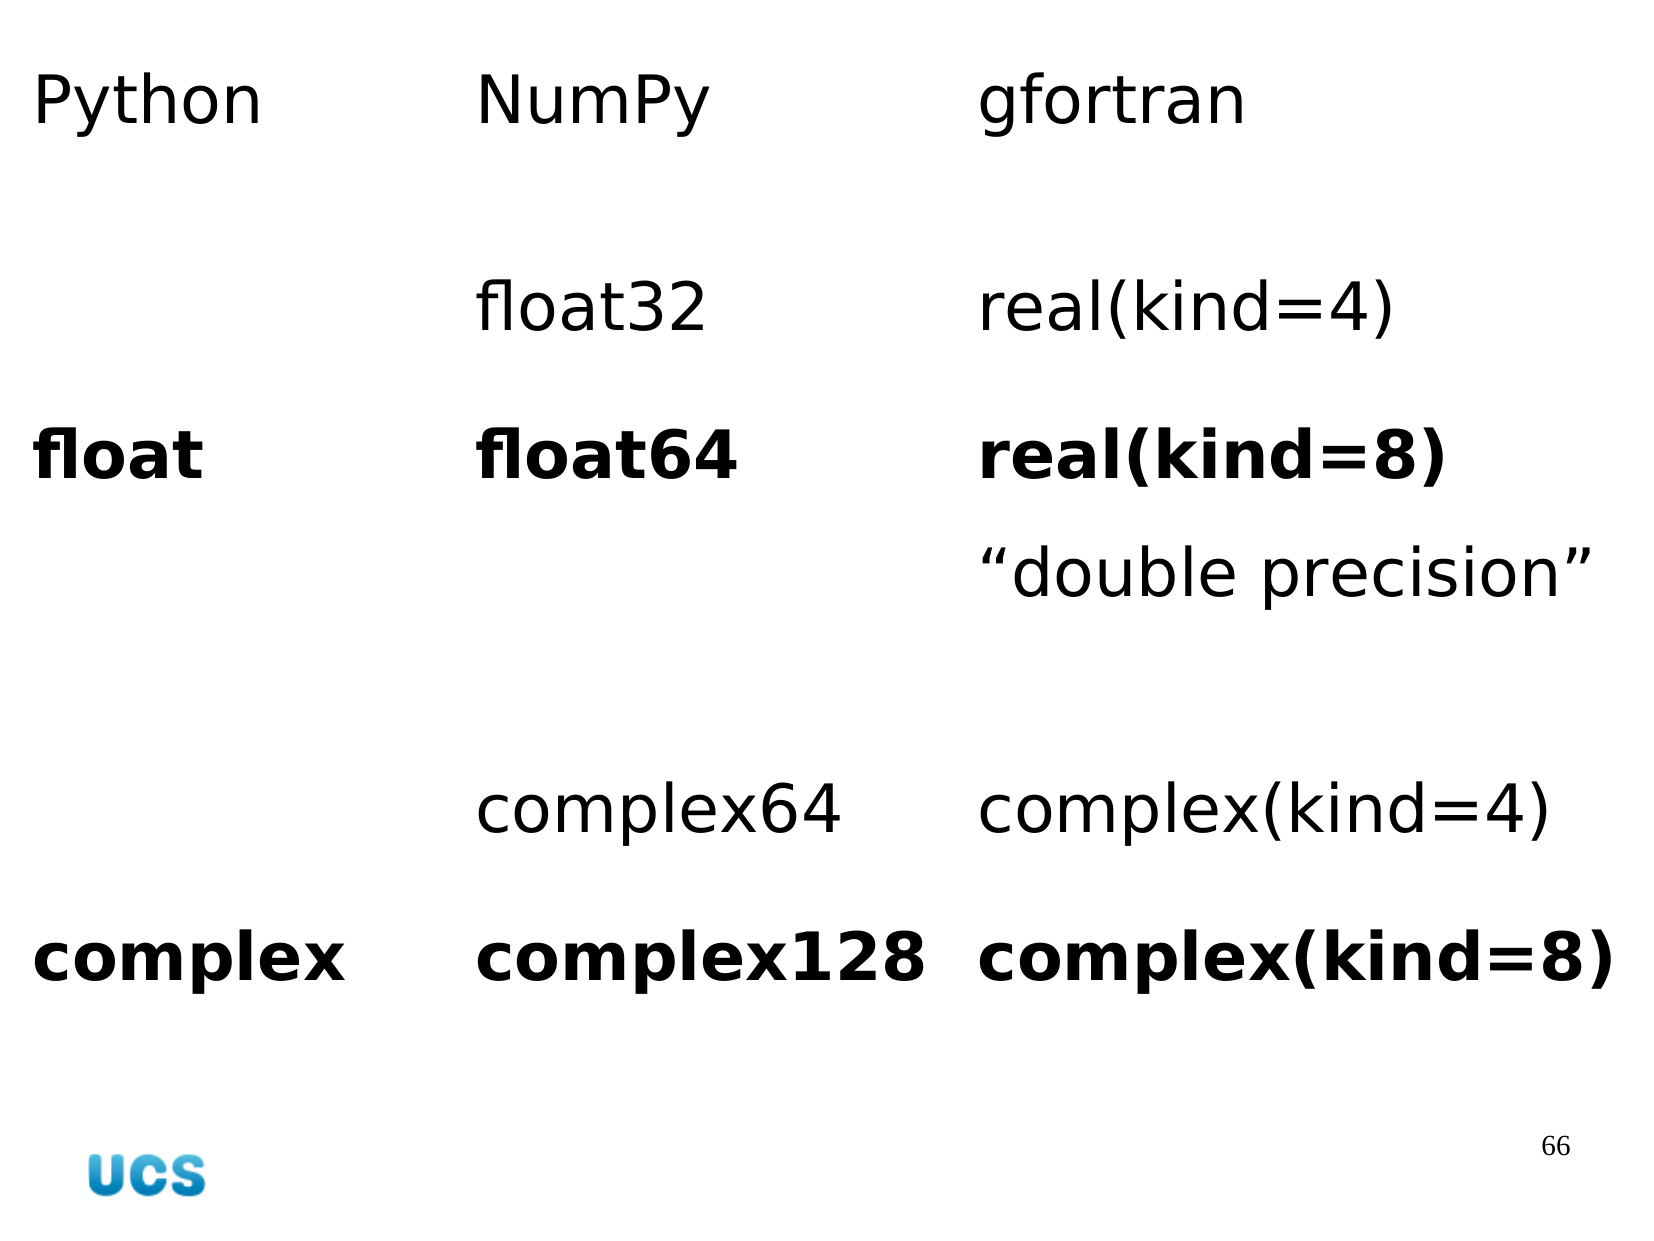

Python
NumPy
gfortran
float32
real(kind=4)
float
float64
real(kind=8)
“double precision”
complex64
complex(kind=4)
complex
complex128
complex(kind=8)
66